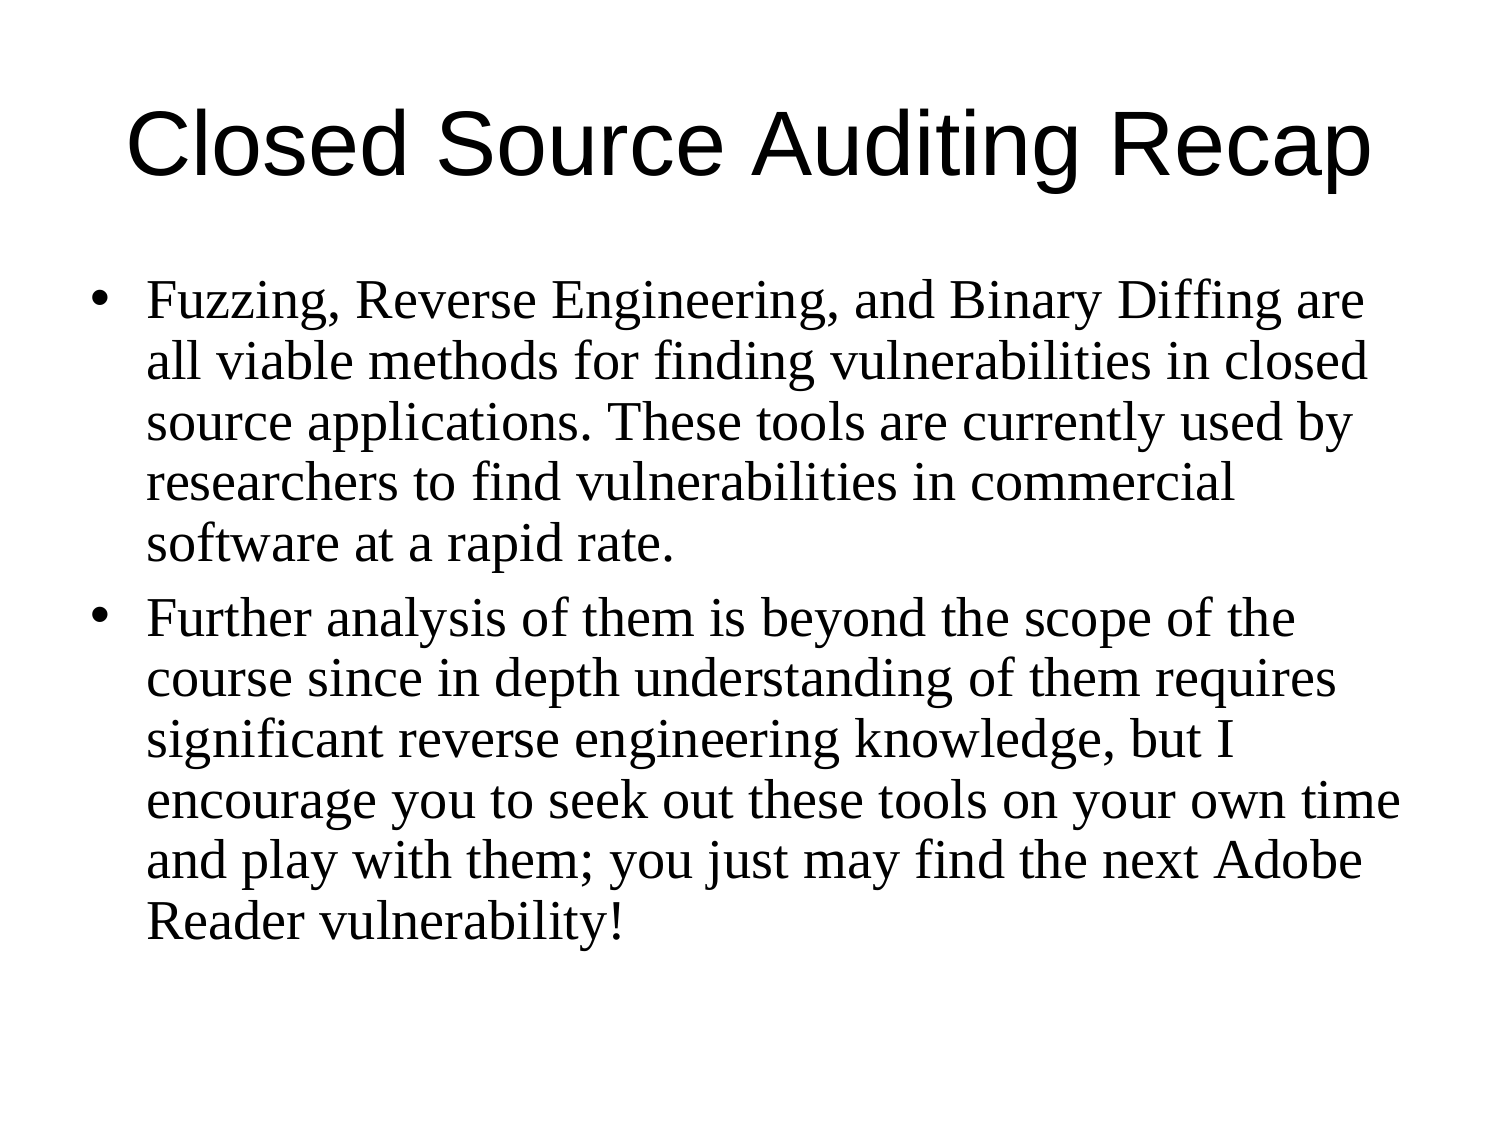

# Closed Source Auditing Recap
Fuzzing, Reverse Engineering, and Binary Diffing are all viable methods for finding vulnerabilities in closed source applications. These tools are currently used by researchers to find vulnerabilities in commercial software at a rapid rate.
Further analysis of them is beyond the scope of the course since in depth understanding of them requires significant reverse engineering knowledge, but I encourage you to seek out these tools on your own time and play with them; you just may find the next Adobe Reader vulnerability!